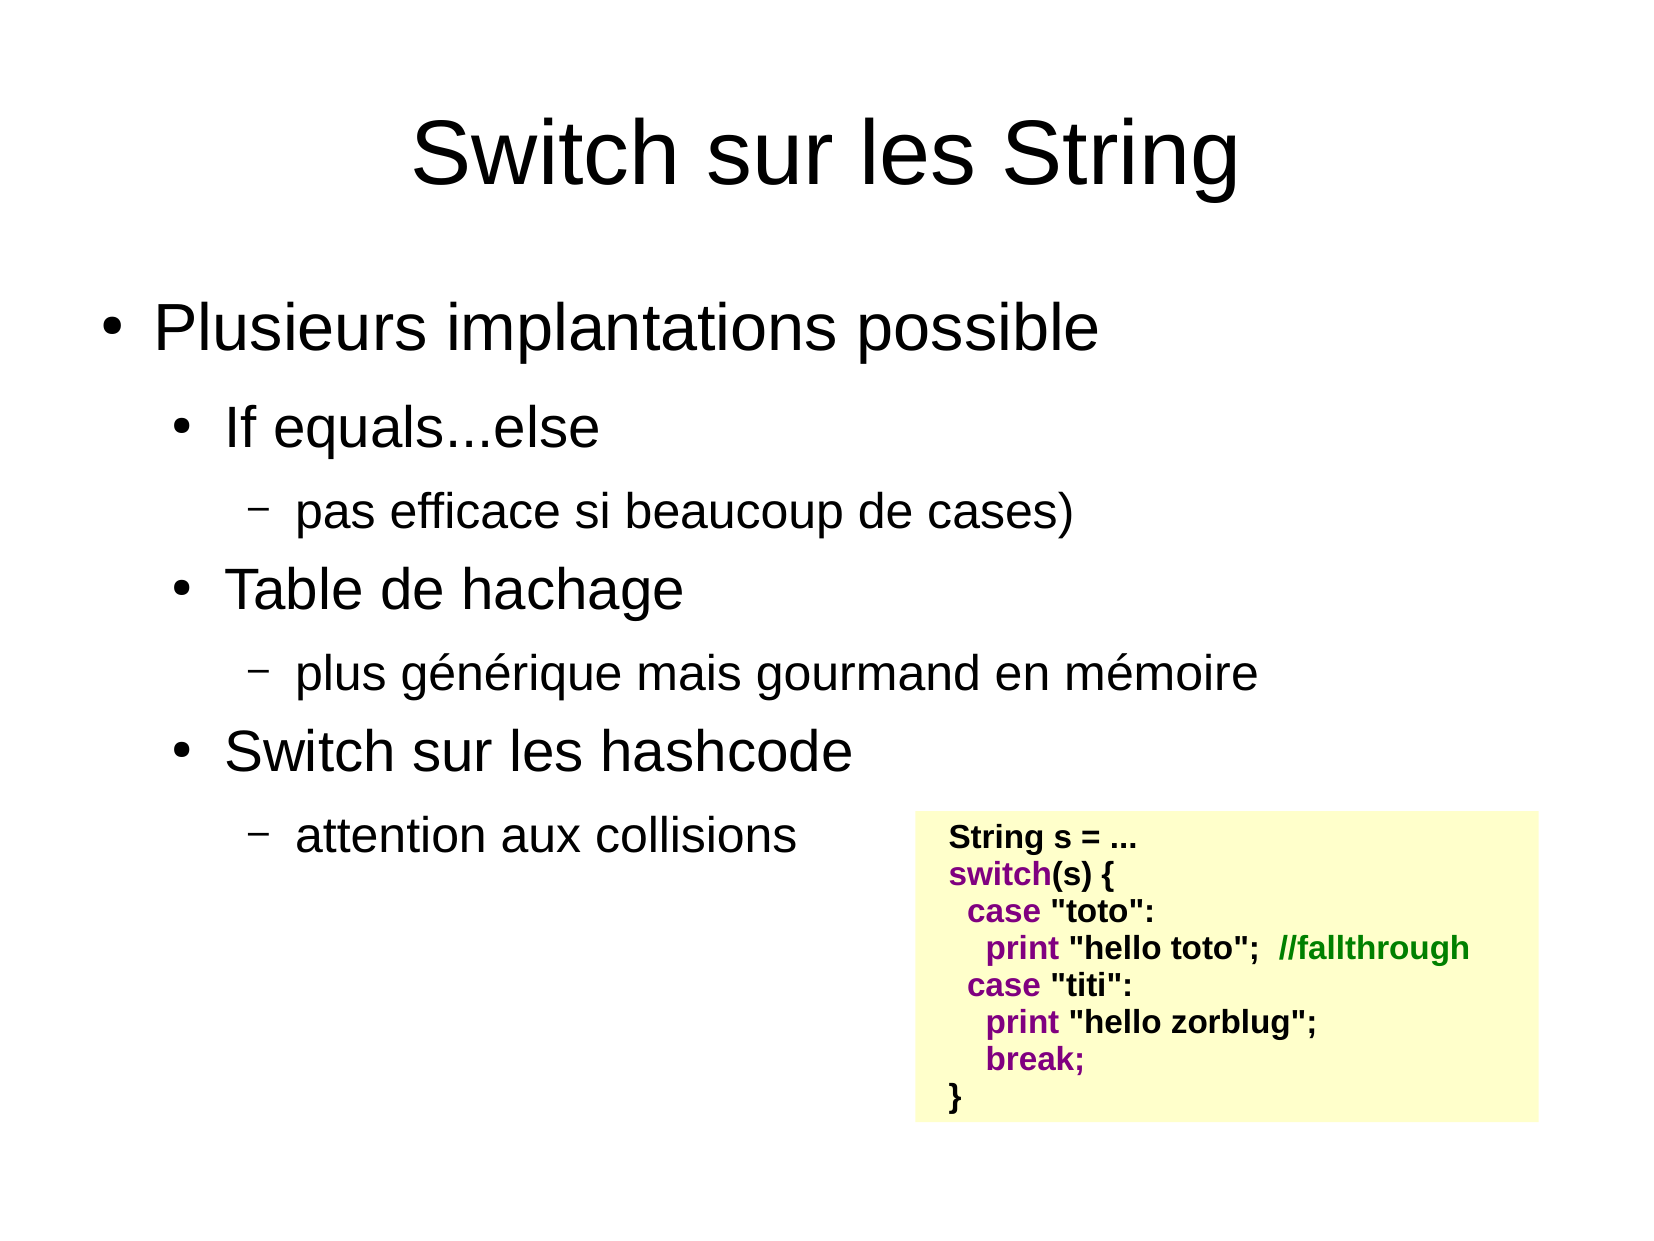

# Switch sur les String
Plusieurs implantations possible
If equals...else
pas efficace si beaucoup de cases)
Table de hachage
plus générique mais gourmand en mémoire
Switch sur les hashcode
attention aux collisions
 String s = ...
 switch(s) {
 case "toto":
 print "hello toto"; //fallthrough
 case "titi":
 print "hello zorblug";
 break;
 }